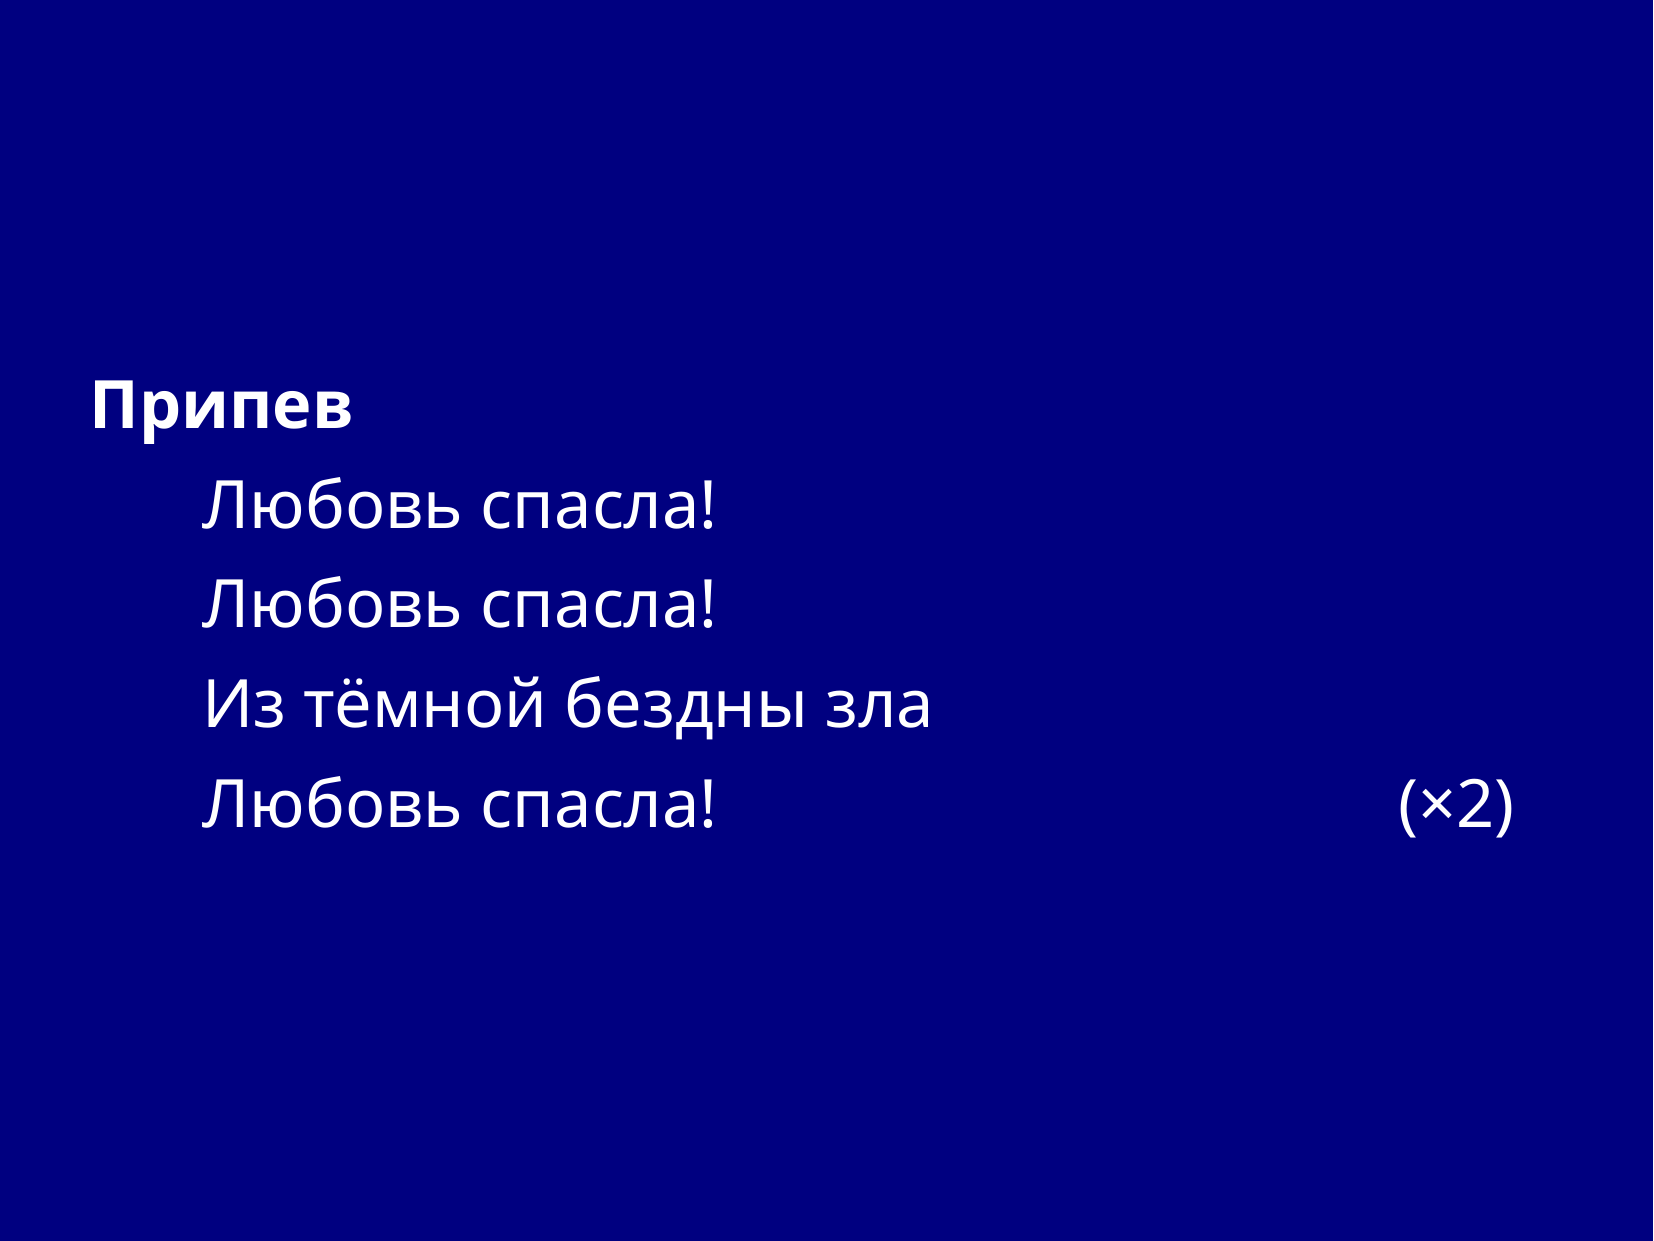

Припев
	Любовь спасла!
	Любовь спасла!
	Из тёмной бездны зла
	Любовь спасла!	(×2)